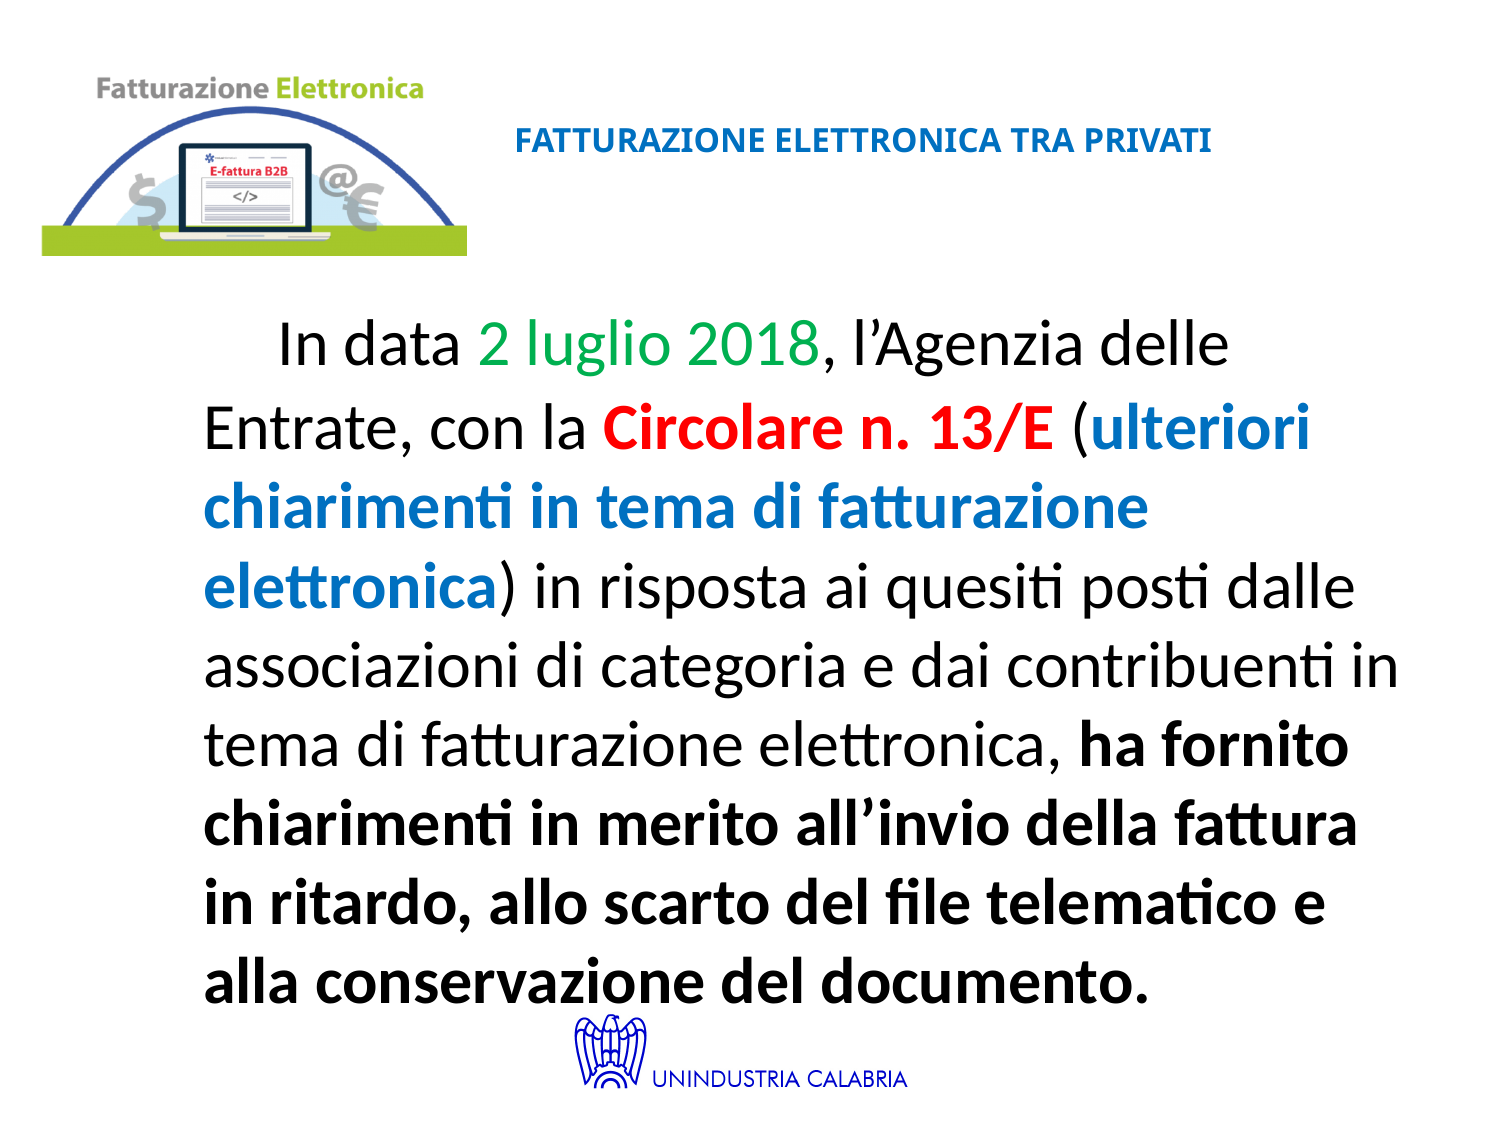

# FATTURAZIONE ELETTRONICA TRA PRIVATI
	In data 2 luglio 2018, l’Agenzia delle Entrate, con la Circolare n. 13/E (ulteriori chiarimenti in tema di fatturazione elettronica) in risposta ai quesiti posti dalle associazioni di categoria e dai contribuenti in tema di fatturazione elettronica, ha fornito chiarimenti in merito all’invio della fattura in ritardo, allo scarto del file telematico e alla conservazione del documento.